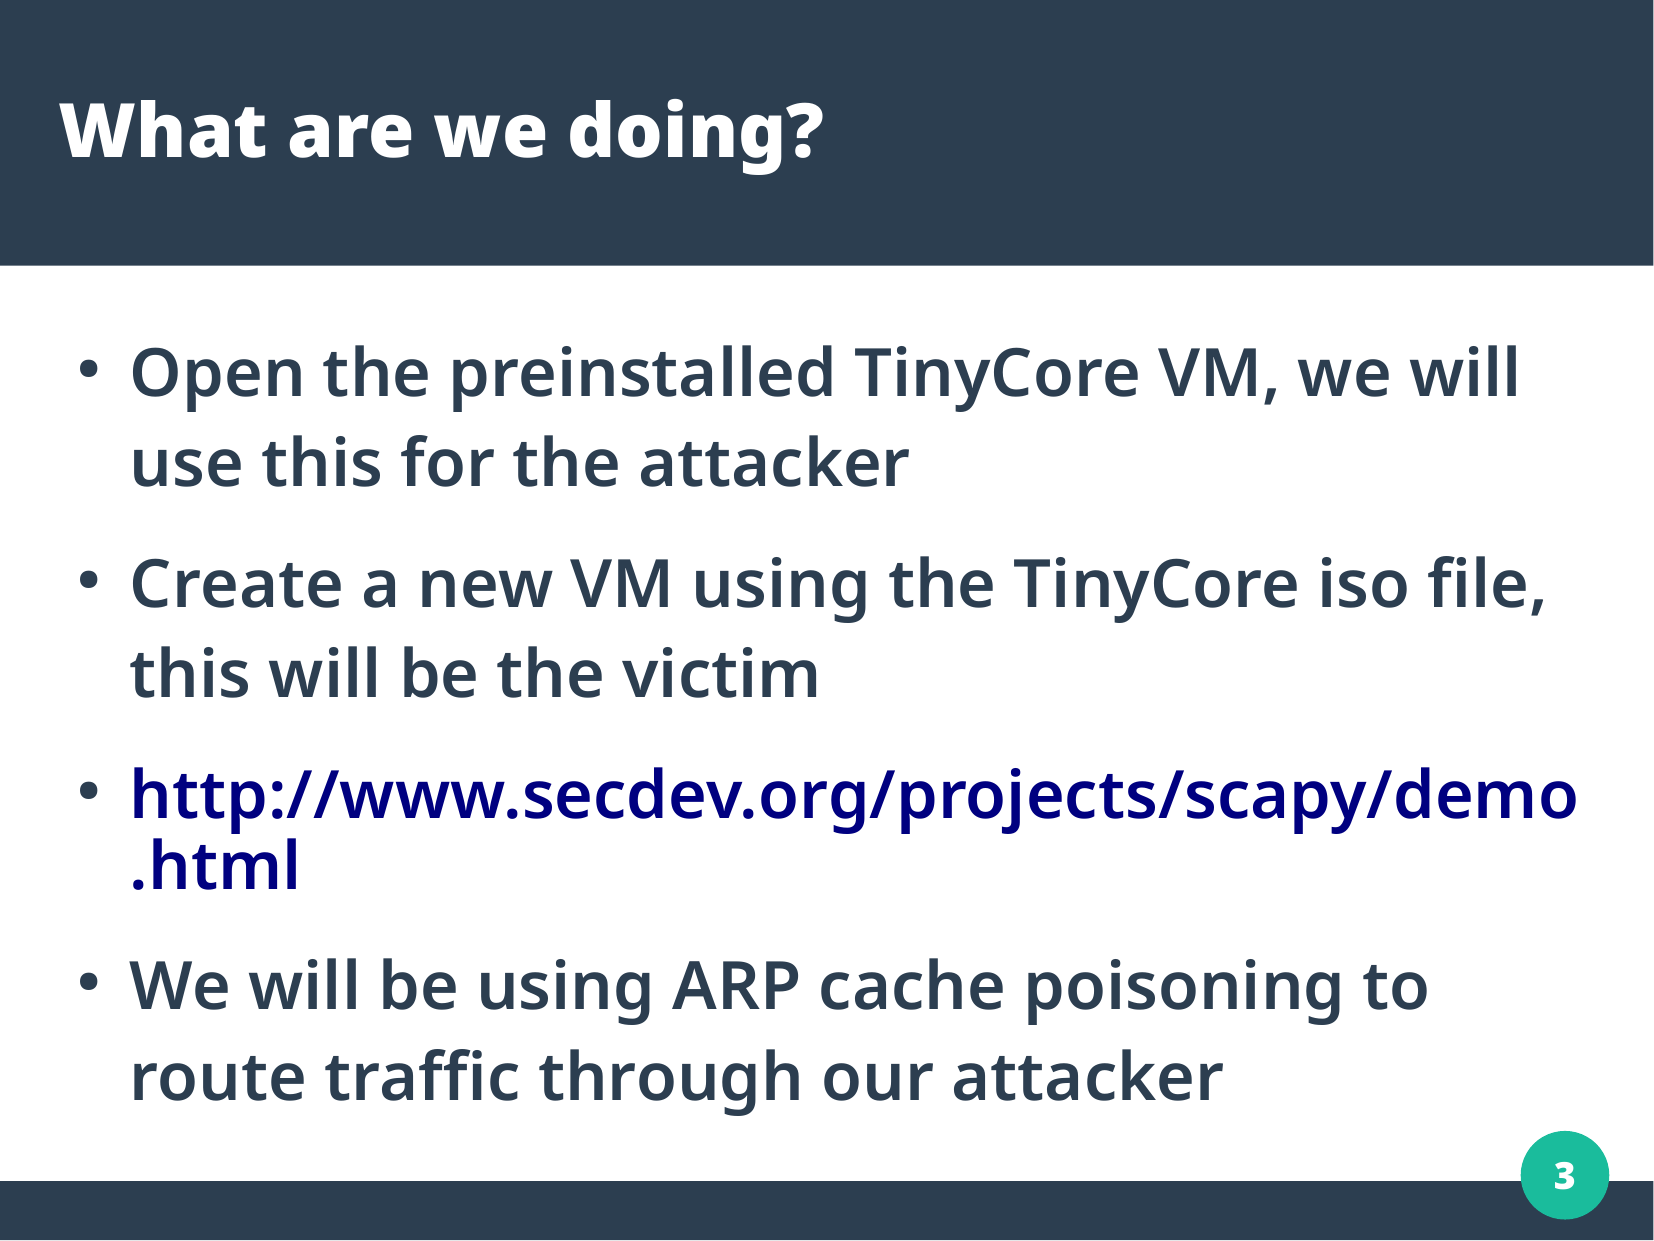

# What are we doing?
Open the preinstalled TinyCore VM, we will use this for the attacker
Create a new VM using the TinyCore iso file, this will be the victim
http://www.secdev.org/projects/scapy/demo.html
We will be using ARP cache poisoning to route traffic through our attacker
3